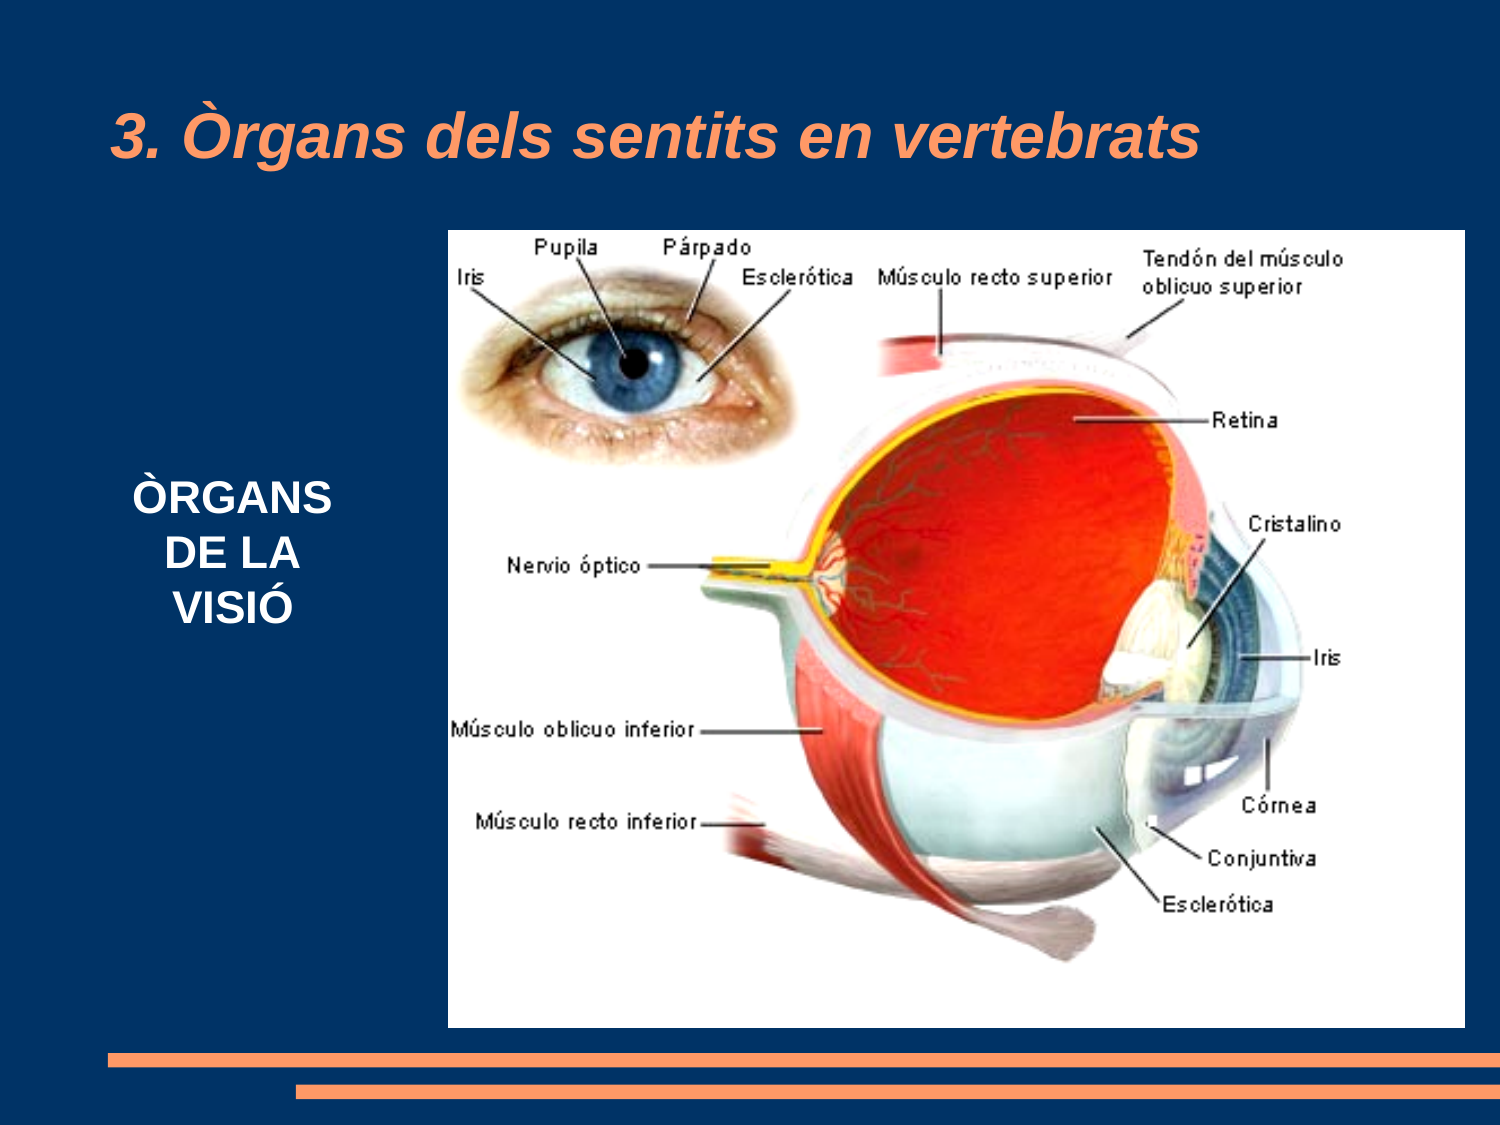

# 3. Òrgans dels sentits en vertebrats
ÒRGANS DE LA VISIÓ